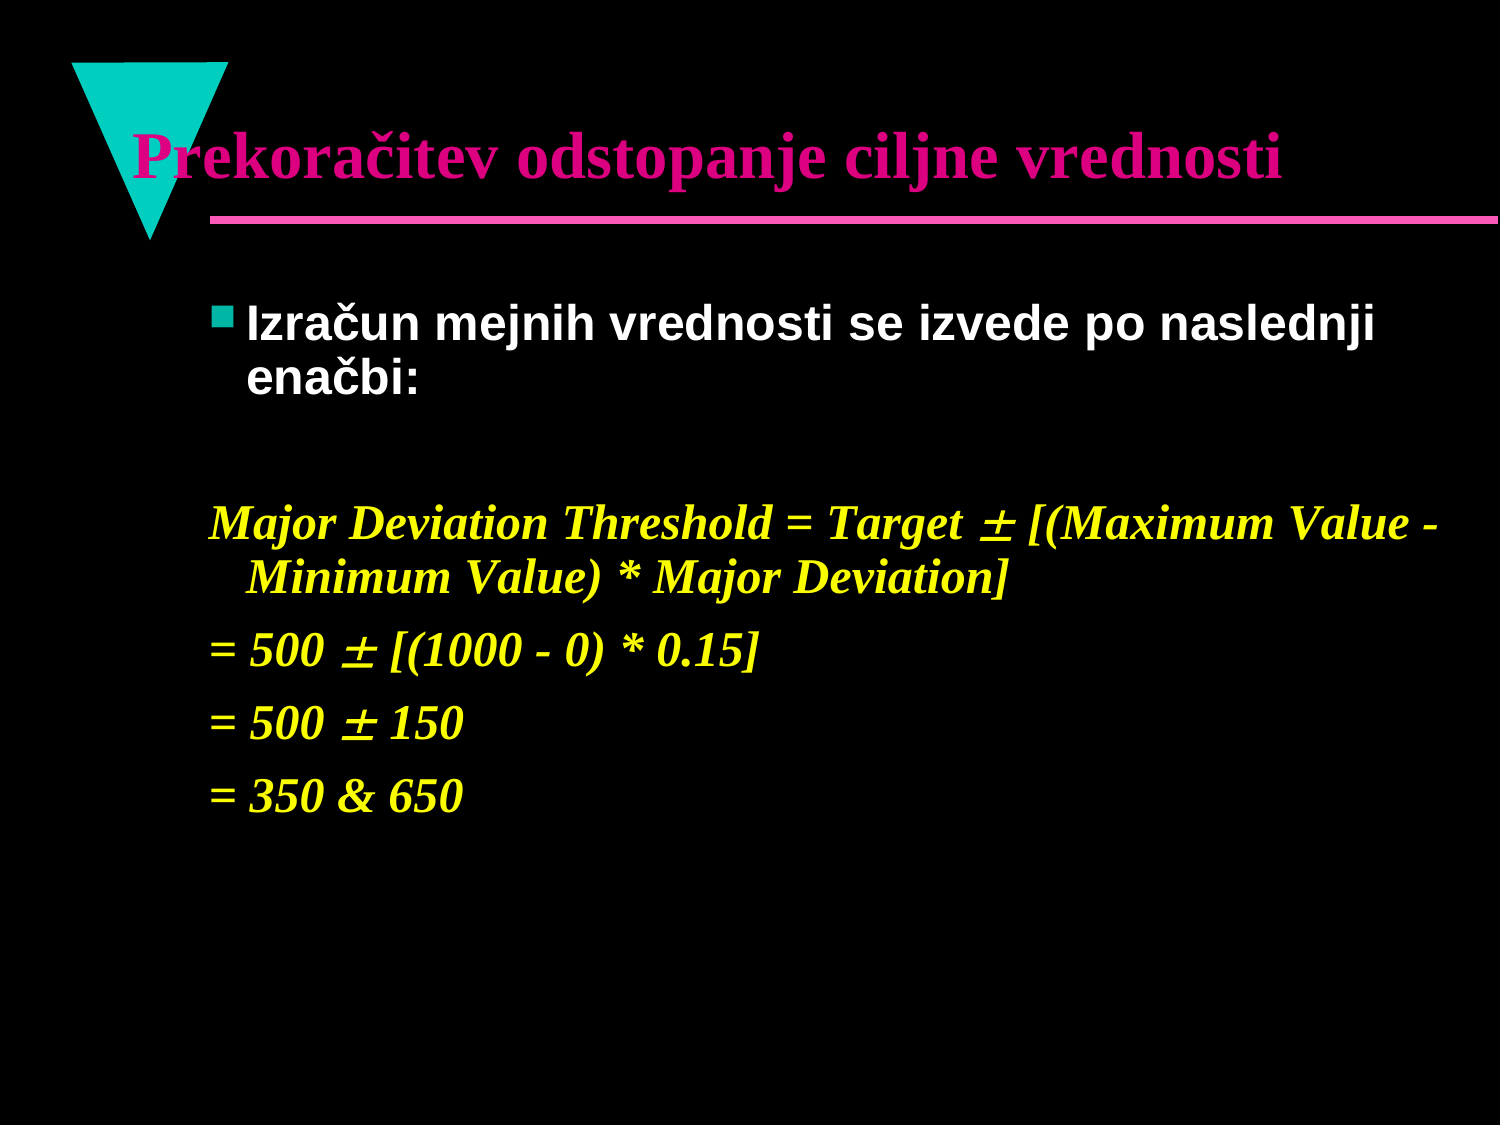

# Prekoračitev odstopanje ciljne vrednosti
Izračun mejnih vrednosti se izvede po naslednji enačbi:
Major Deviation Threshold = Target  [(Maximum Value - Minimum Value) * Major Deviation]
= 500  [(1000 - 0) * 0.15]
= 500  150
= 350 & 650
RVP2
Alarmi in Dogodki
21